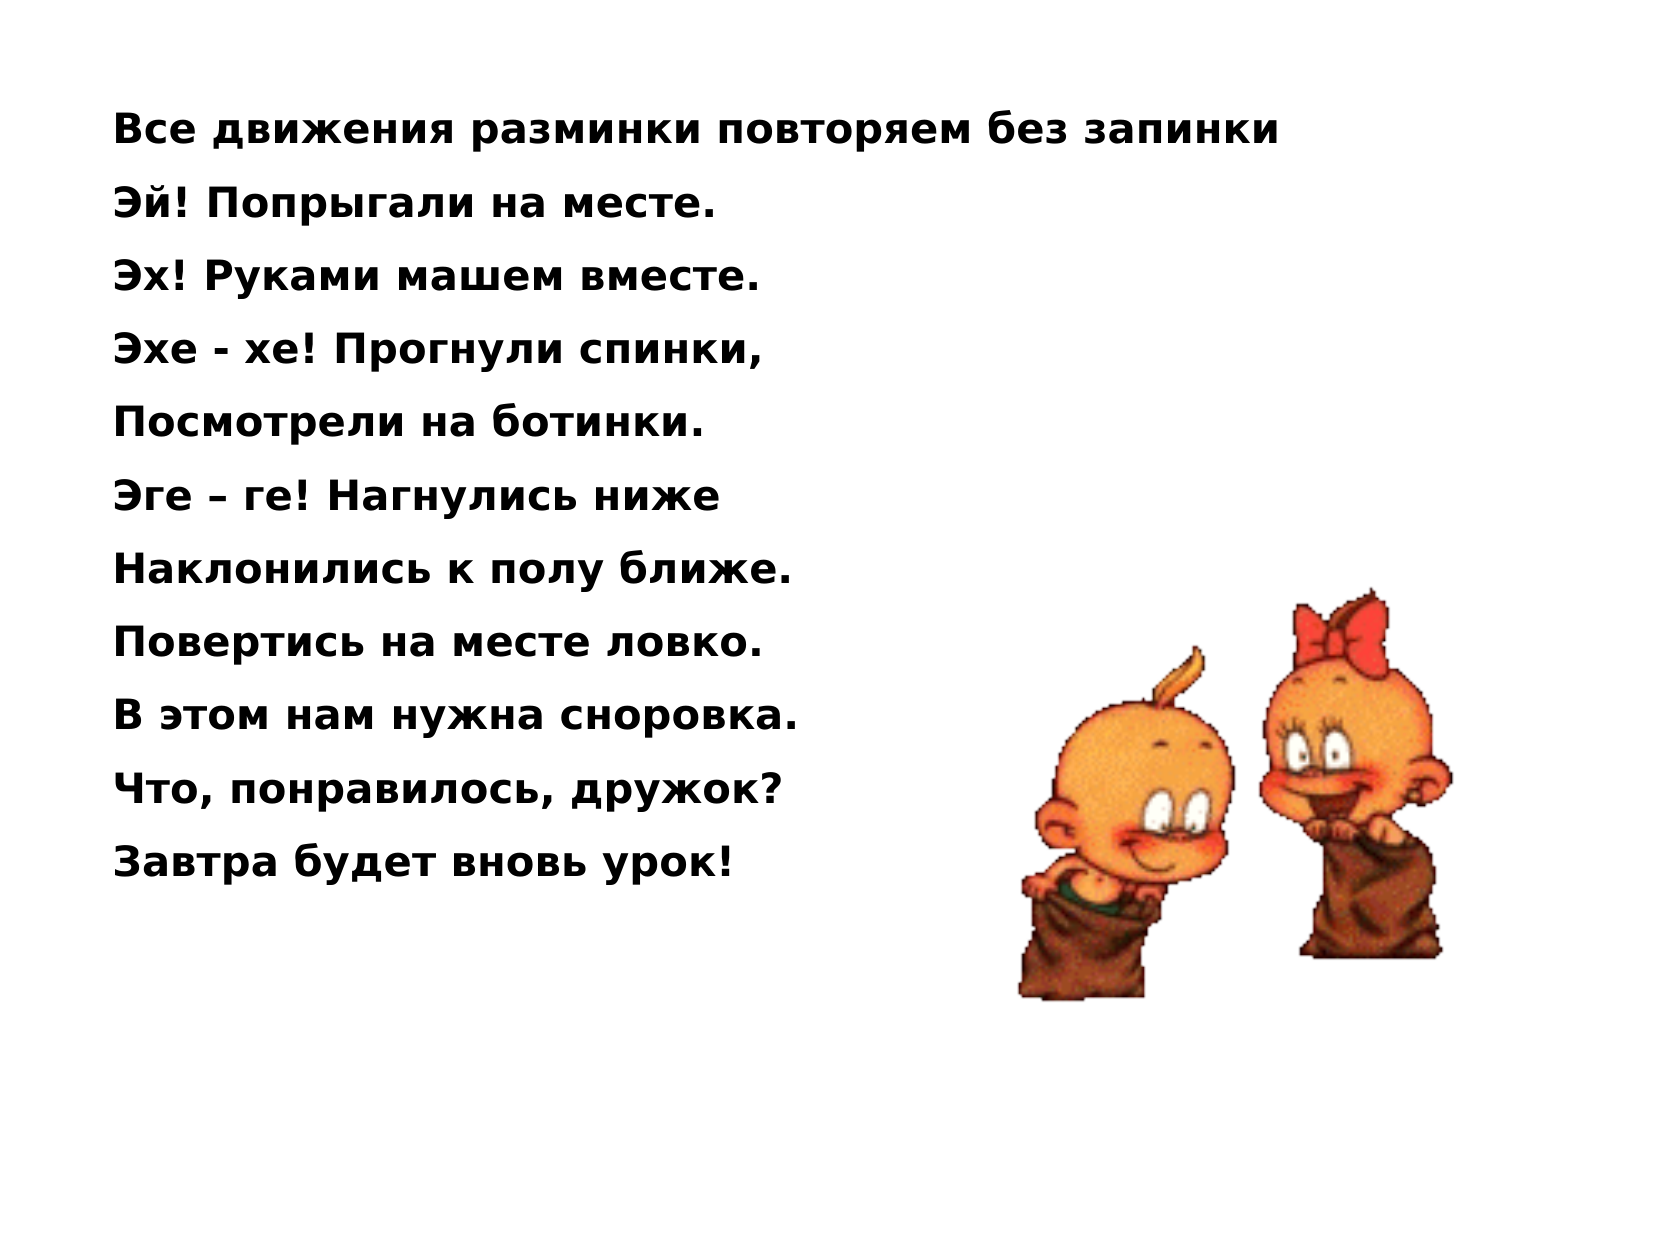

Все движения разминки повторяем без запинки
Эй! Попрыгали на месте.
Эх! Руками машем вместе.
Эхе - хе! Прогнули спинки,
Посмотрели на ботинки.
Эге – ге! Нагнулись ниже
Наклонились к полу ближе.
Повертись на месте ловко.
В этом нам нужна сноровка.
Что, понравилось, дружок?
Завтра будет вновь урок!